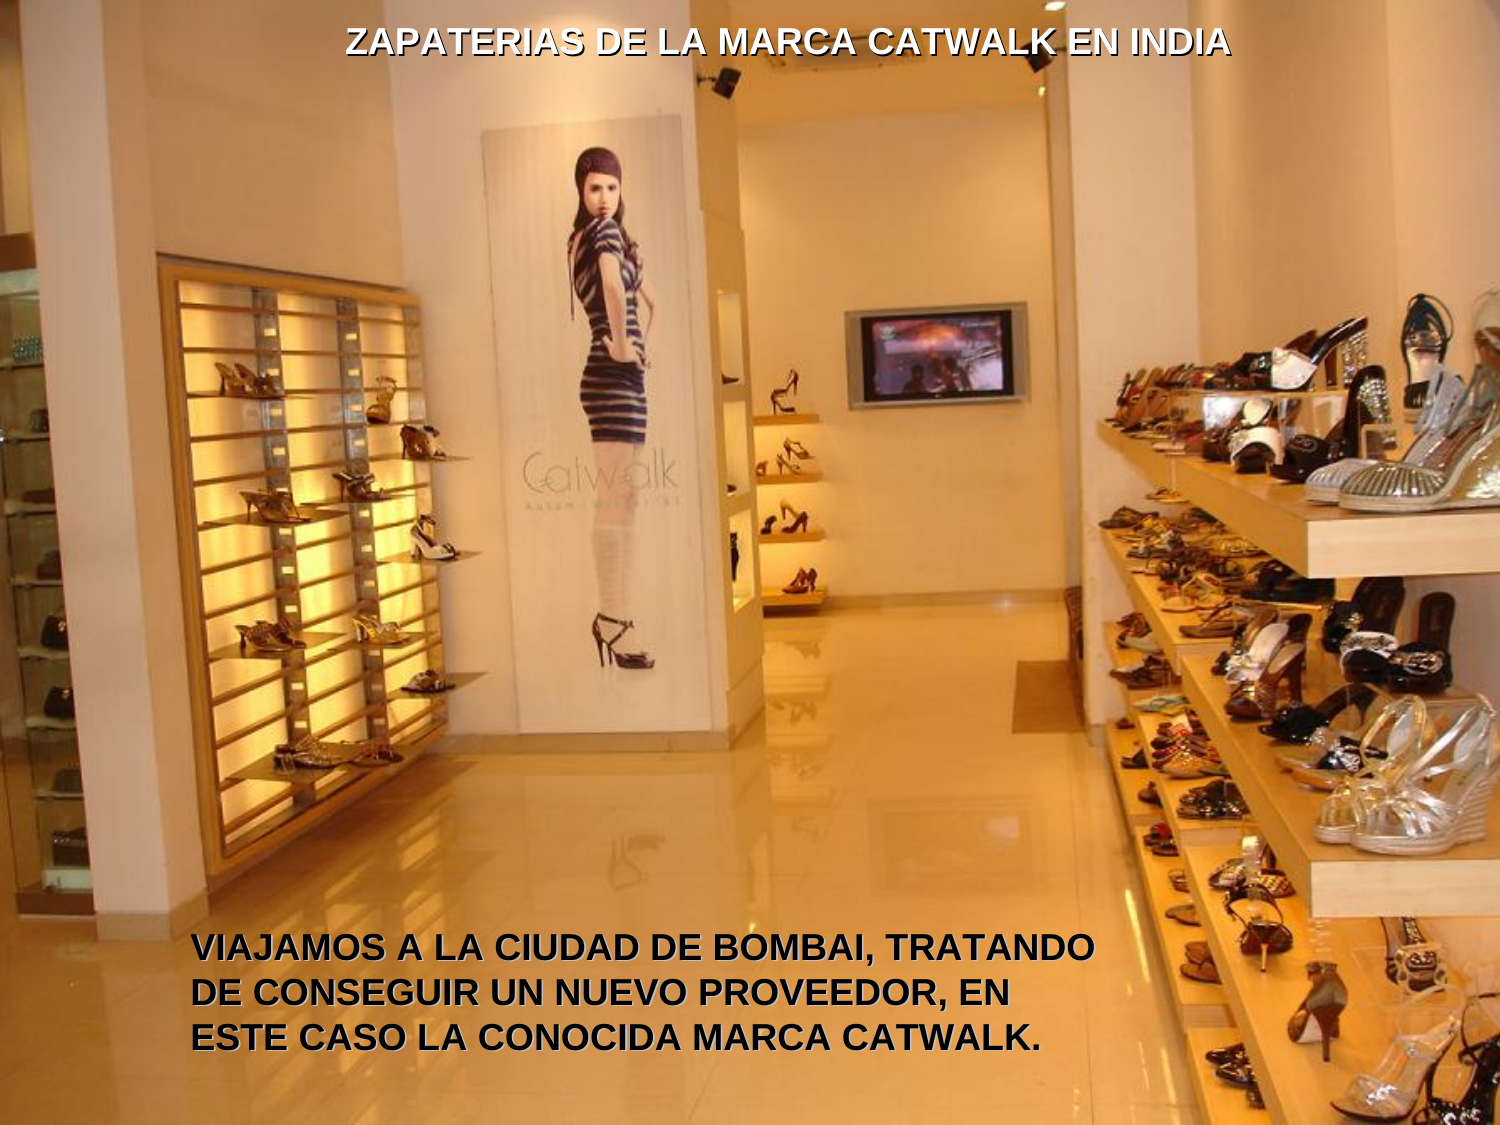

ZAPATERIAS DE LA MARCA CATWALK EN INDIA
VIAJAMOS A LA CIUDAD DE BOMBAI, TRATANDO DE CONSEGUIR UN NUEVO PROVEEDOR, EN ESTE CASO LA CONOCIDA MARCA CATWALK.